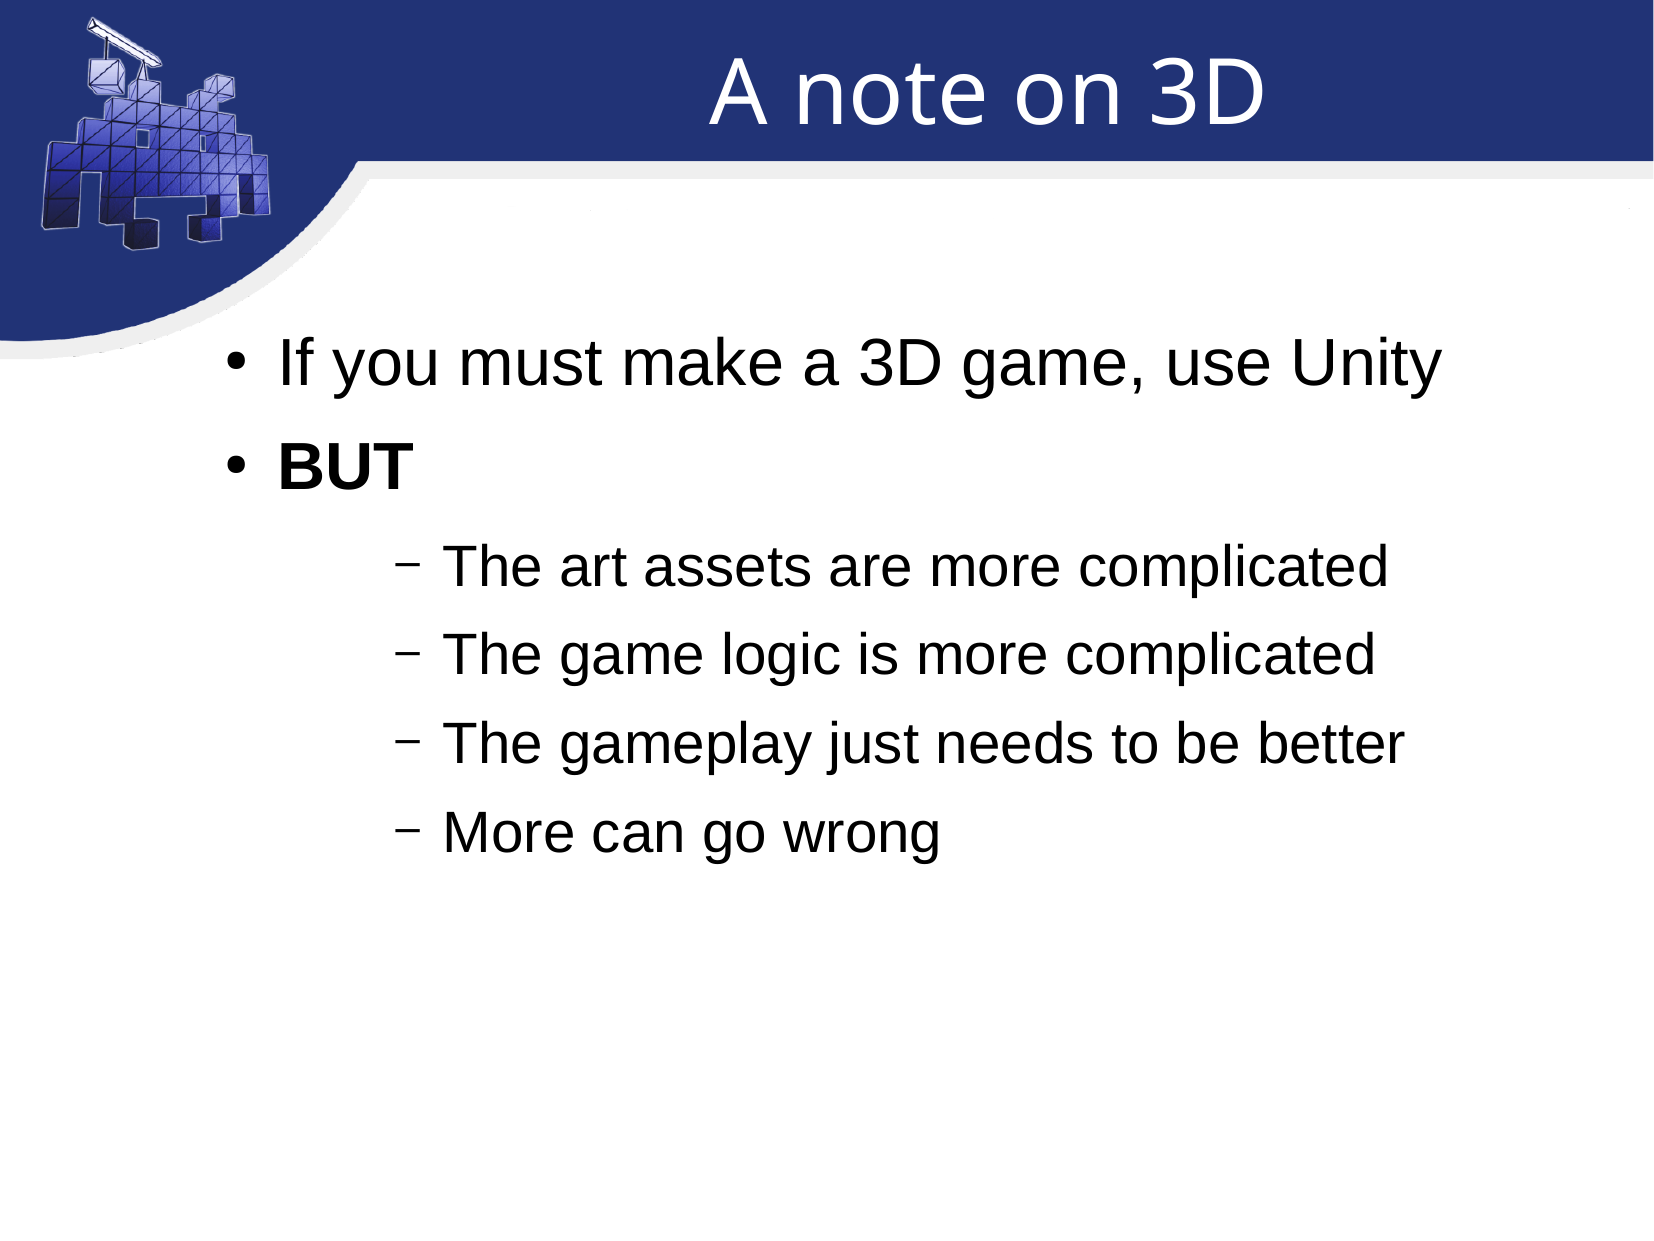

# A note on 3D
If you must make a 3D game, use Unity
BUT
The art assets are more complicated
The game logic is more complicated
The gameplay just needs to be better
More can go wrong